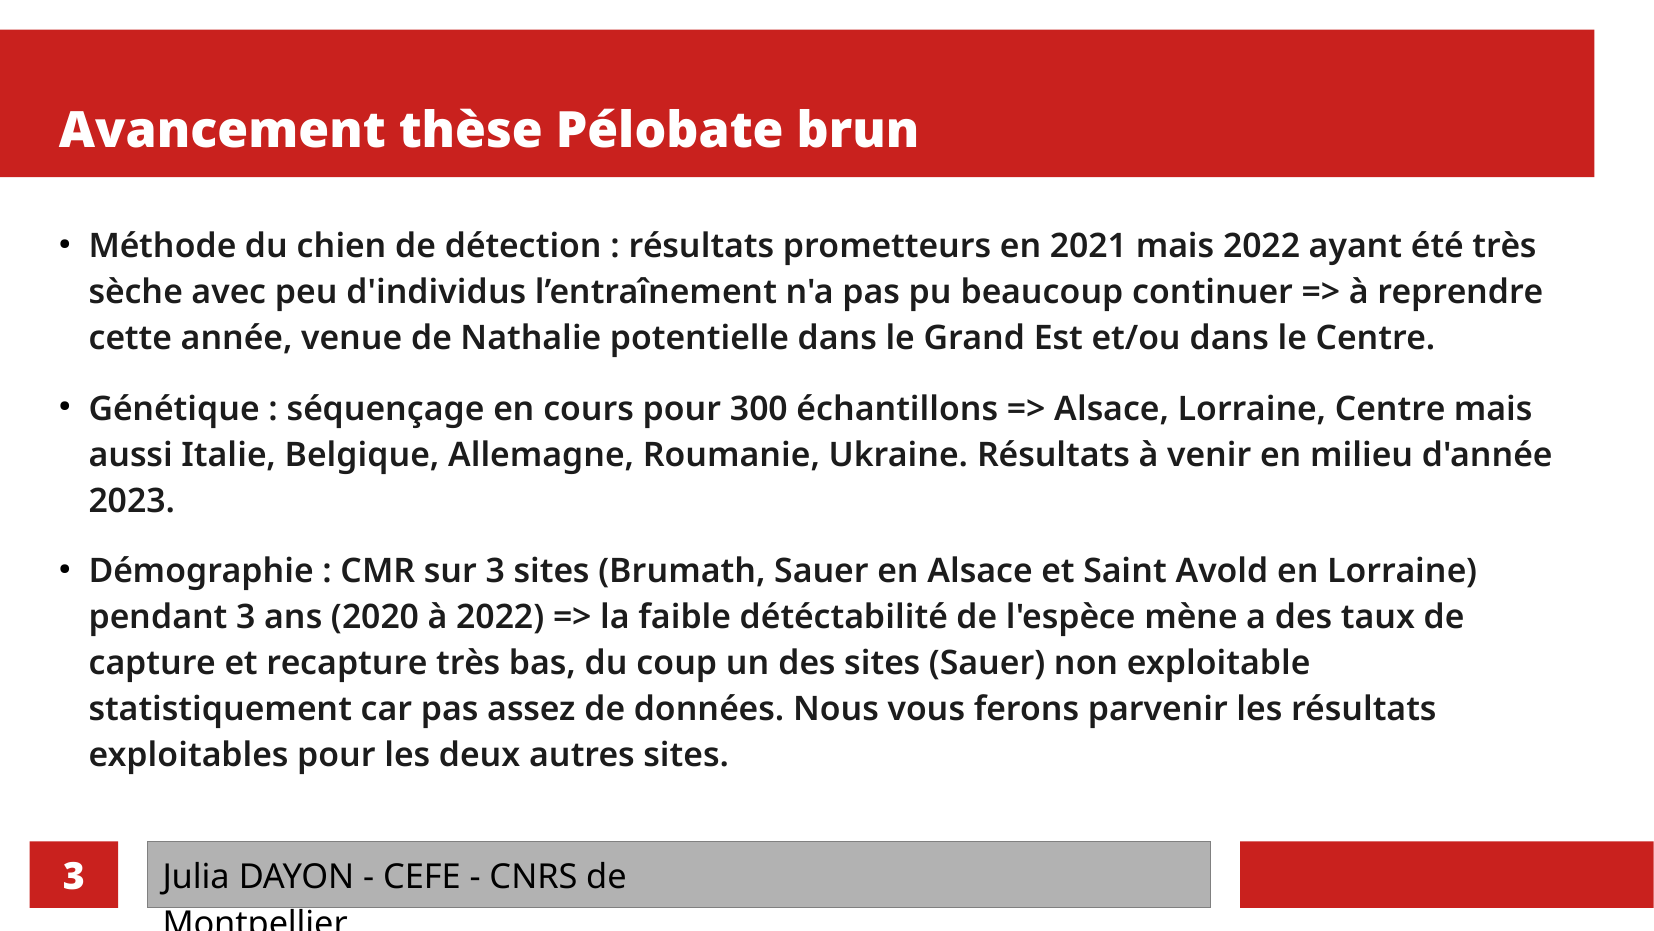

# Avancement thèse Pélobate brun
Méthode du chien de détection : résultats prometteurs en 2021 mais 2022 ayant été très sèche avec peu d'individus l’entraînement n'a pas pu beaucoup continuer => à reprendre cette année, venue de Nathalie potentielle dans le Grand Est et/ou dans le Centre.
Génétique : séquençage en cours pour 300 échantillons => Alsace, Lorraine, Centre mais aussi Italie, Belgique, Allemagne, Roumanie, Ukraine. Résultats à venir en milieu d'année 2023.
Démographie : CMR sur 3 sites (Brumath, Sauer en Alsace et Saint Avold en Lorraine) pendant 3 ans (2020 à 2022) => la faible détéctabilité de l'espèce mène a des taux de capture et recapture très bas, du coup un des sites (Sauer) non exploitable statistiquement car pas assez de données. Nous vous ferons parvenir les résultats exploitables pour les deux autres sites.
3
Julia DAYON - CEFE - CNRS de Montpellier